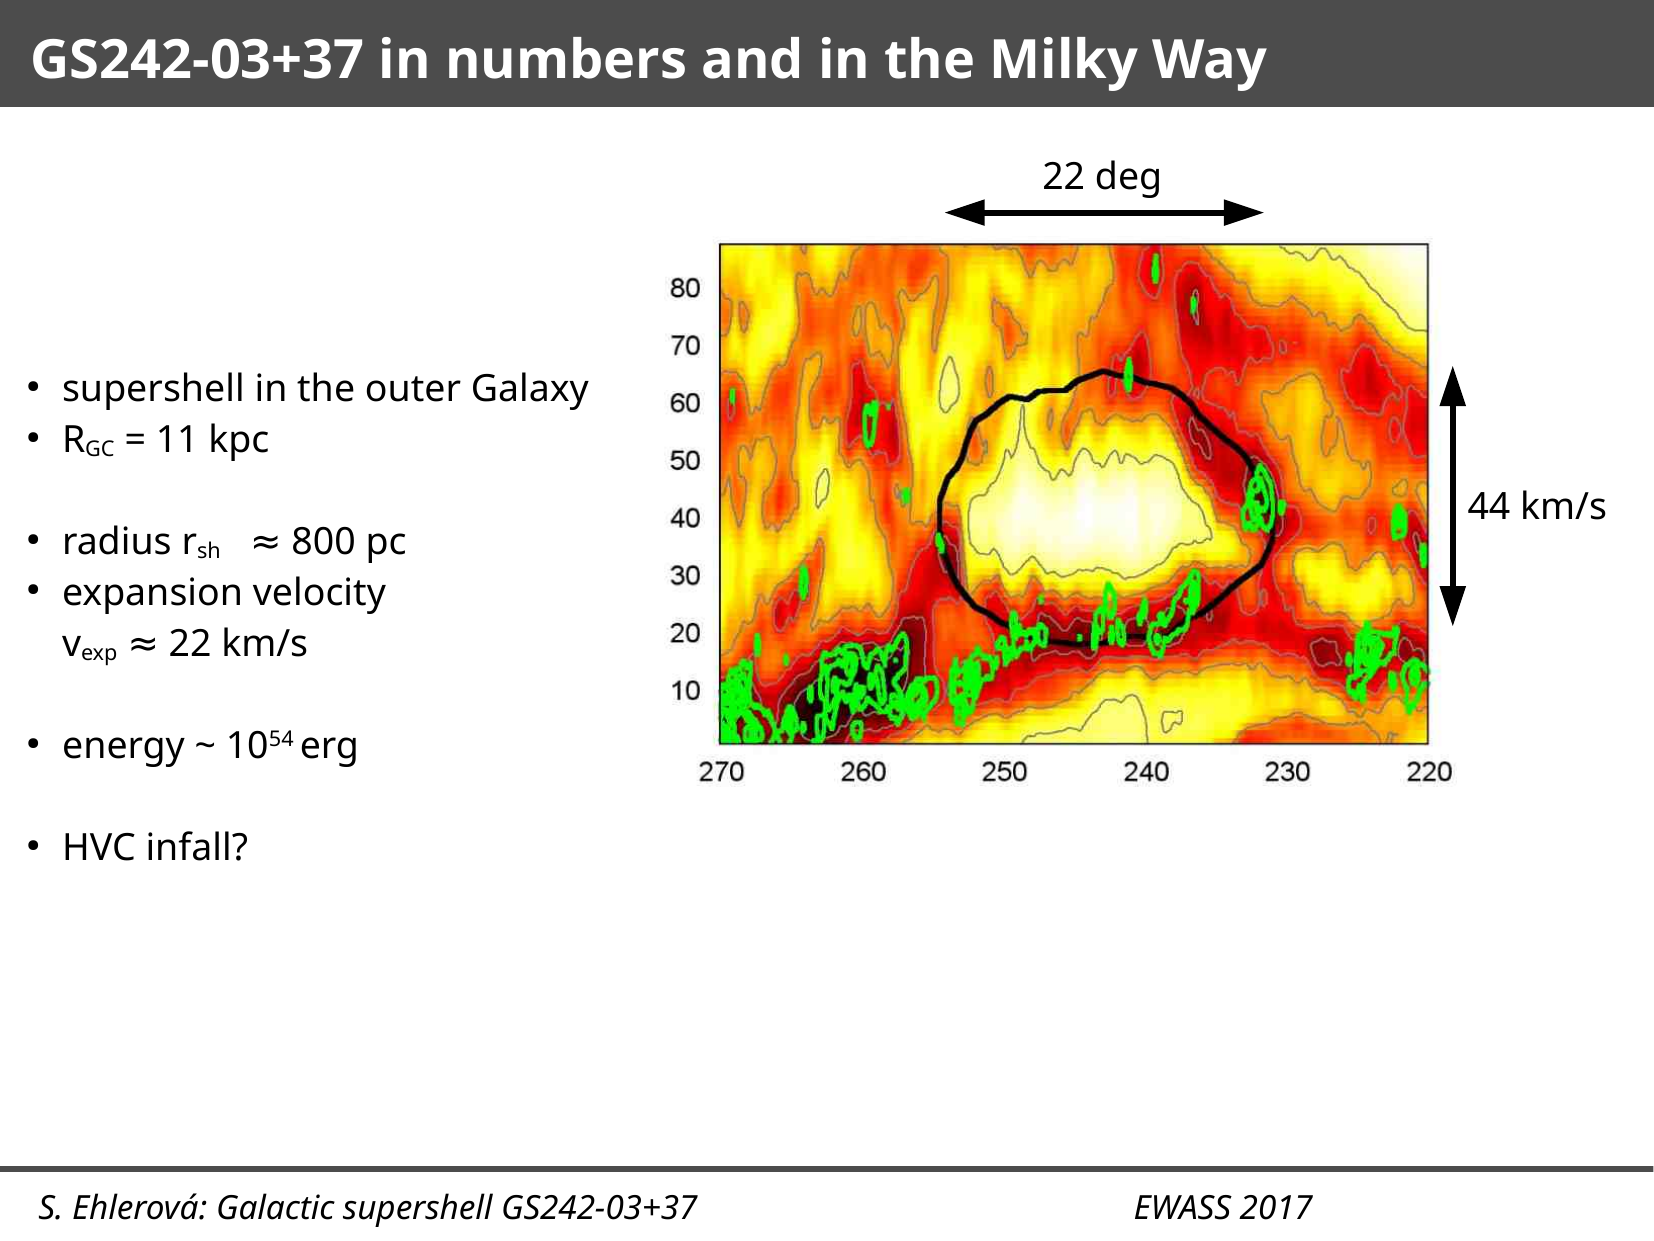

GS242-03+37 in numbers and in the Milky Way
22 deg
supershell in the outer Galaxy
RGC = 11 kpc
radius rsh ≈ 800 pc
expansion velocity
vexp ≈ 22 km/s
energy ~ 1054 erg
HVC infall?
44 km/s
S. Ehlerová: Galactic supershell GS242-03+37 EWASS 2017